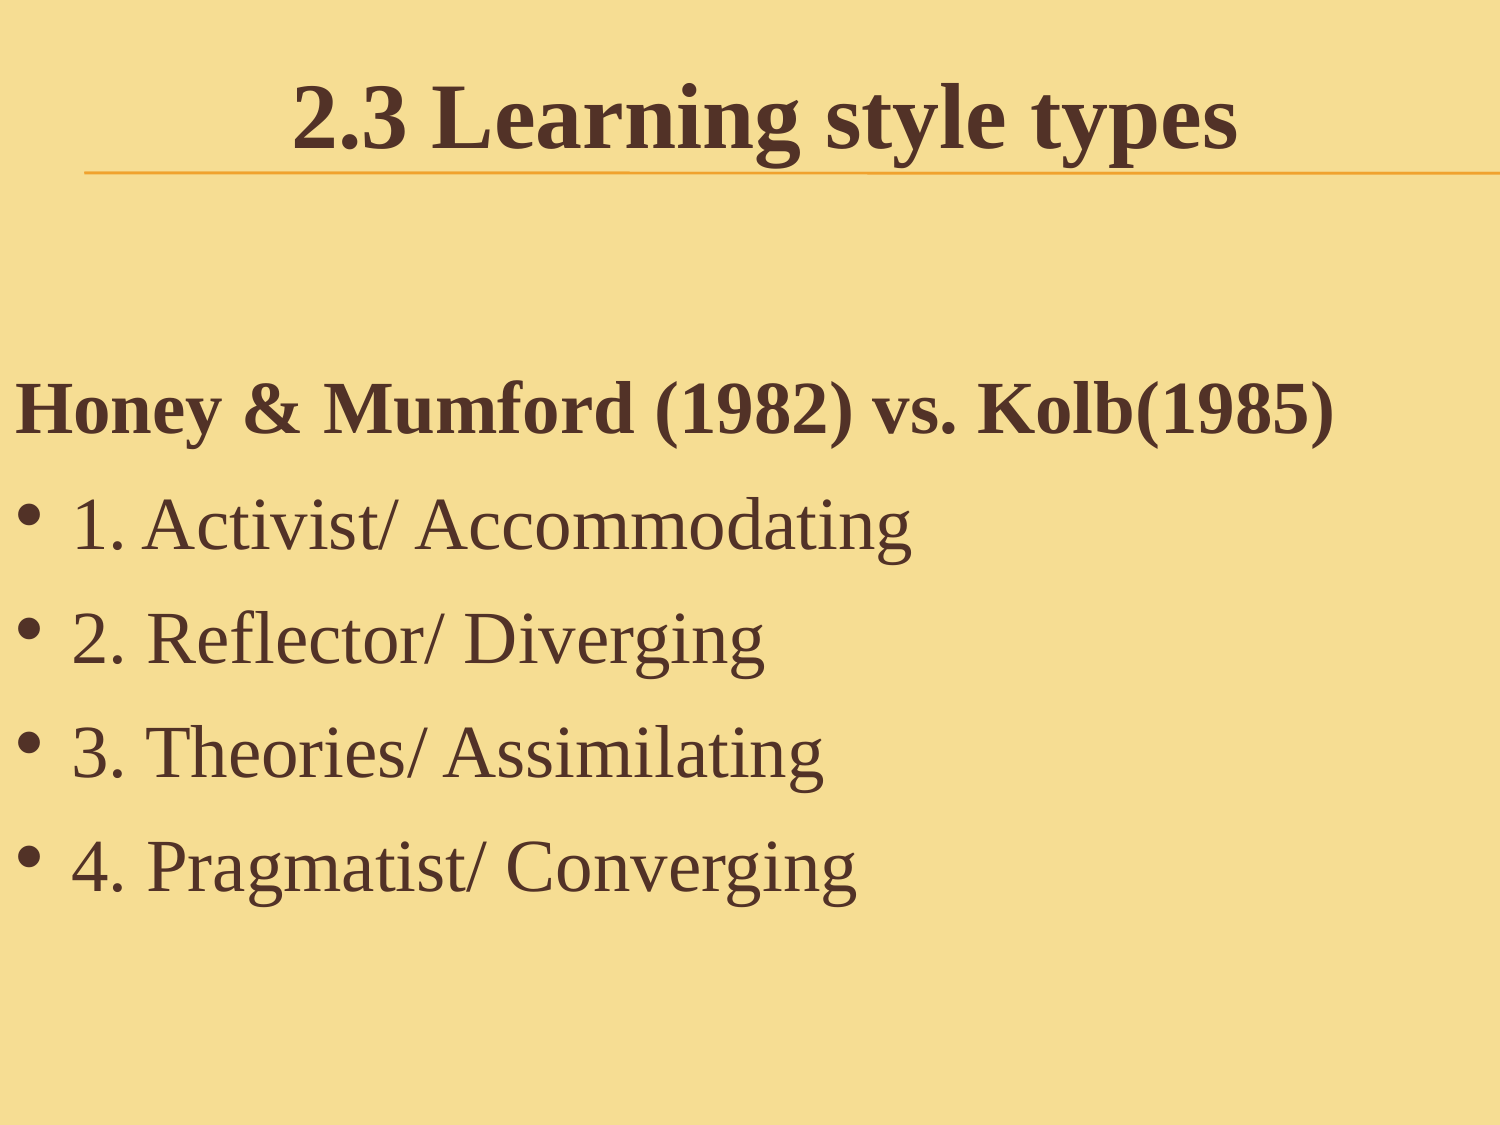

# 2.3 Learning style types
Honey & Mumford (1982) vs. Kolb(1985)
1. Activist/ Accommodating
2. Reflector/ Diverging
3. Theories/ Assimilating
4. Pragmatist/ Converging